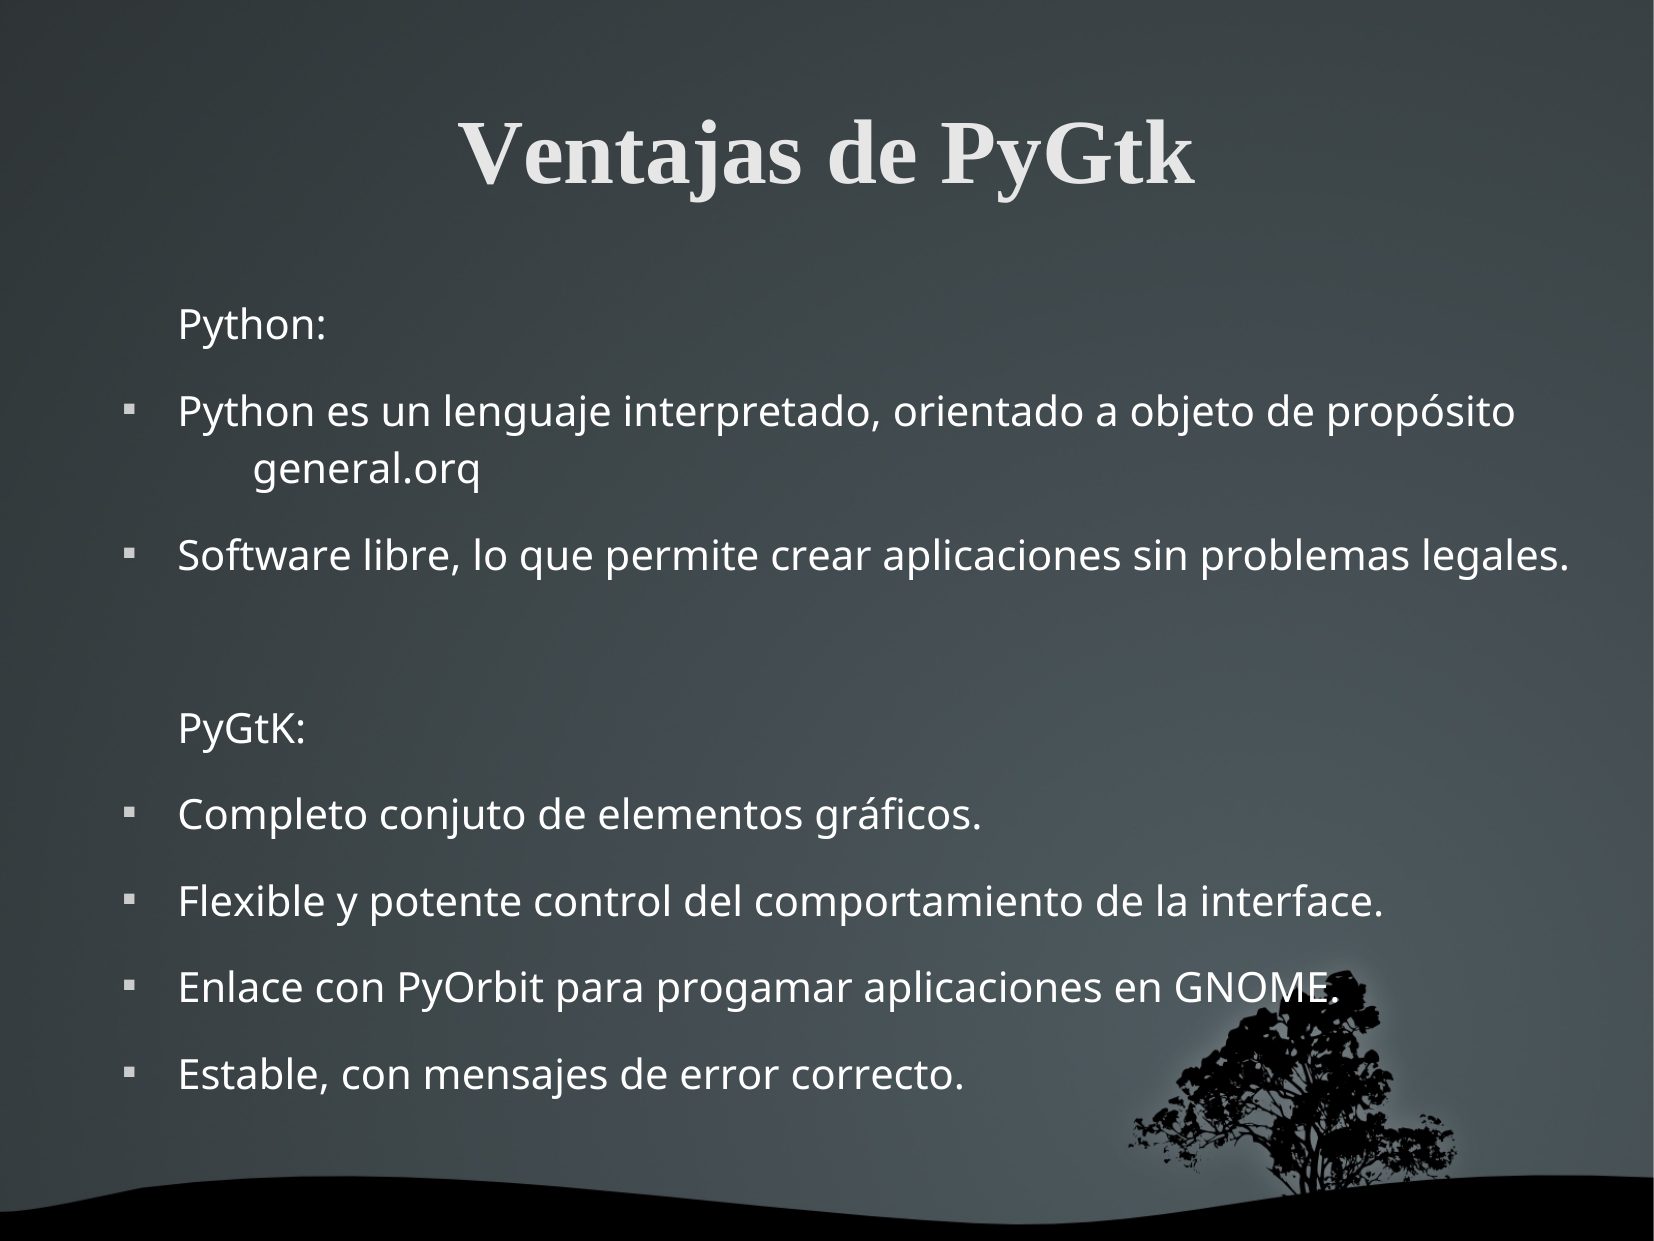

# Ventajas de PyGtk
Python:
Python es un lenguaje interpretado, orientado a objeto de propósito general.orq
Software libre, lo que permite crear aplicaciones sin problemas legales.
PyGtK:
Completo conjuto de elementos gráficos.
Flexible y potente control del comportamiento de la interface.
Enlace con PyOrbit para progamar aplicaciones en GNOME.
Estable, con mensajes de error correcto.